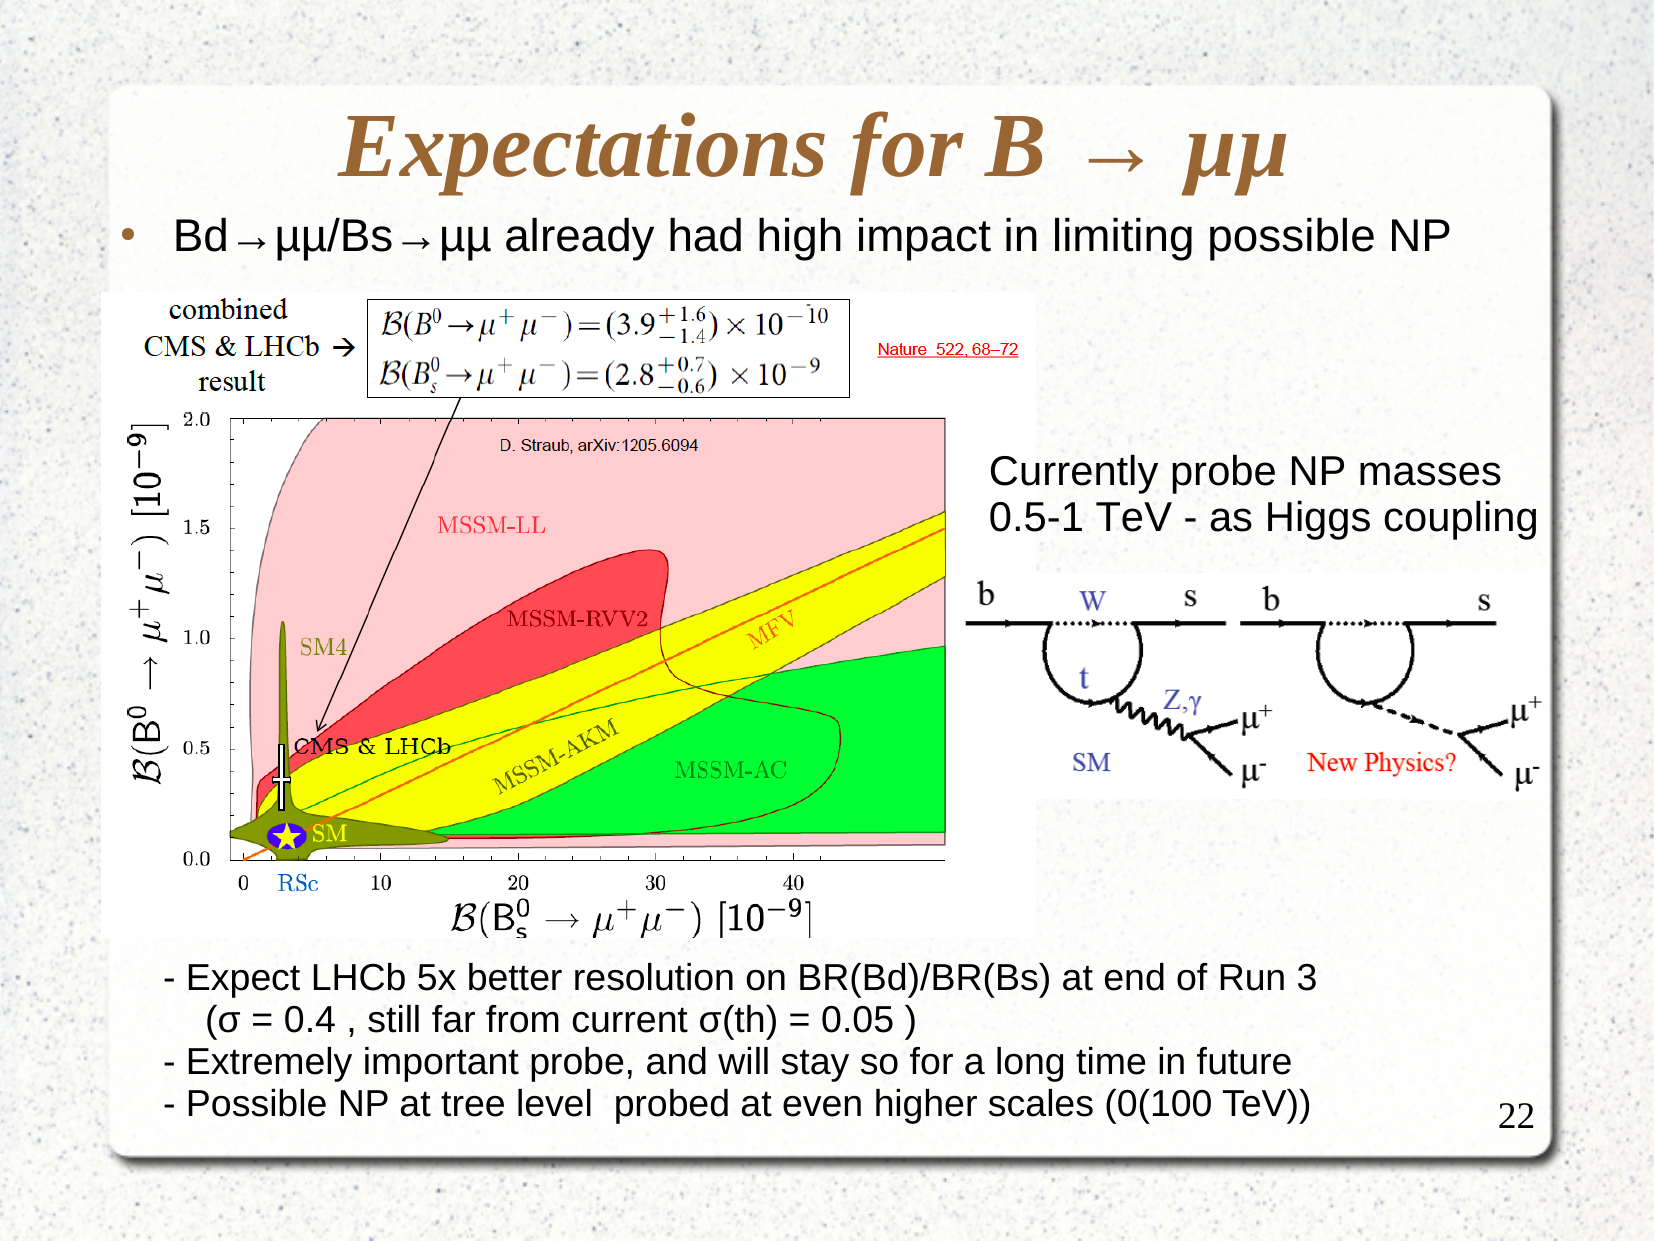

# Expectations for B → µµ
Bd→µµ/Bs→µµ already had high impact in limiting possible NP
Currently probe NP masses
0.5-1 TeV - as Higgs coupling
- Expect LHCb 5x better resolution on BR(Bd)/BR(Bs) at end of Run 3
 (σ = 0.4 , still far from current σ(th) = 0.05 )
- Extremely important probe, and will stay so for a long time in future
- Possible NP at tree level probed at even higher scales (0(100 TeV))
22